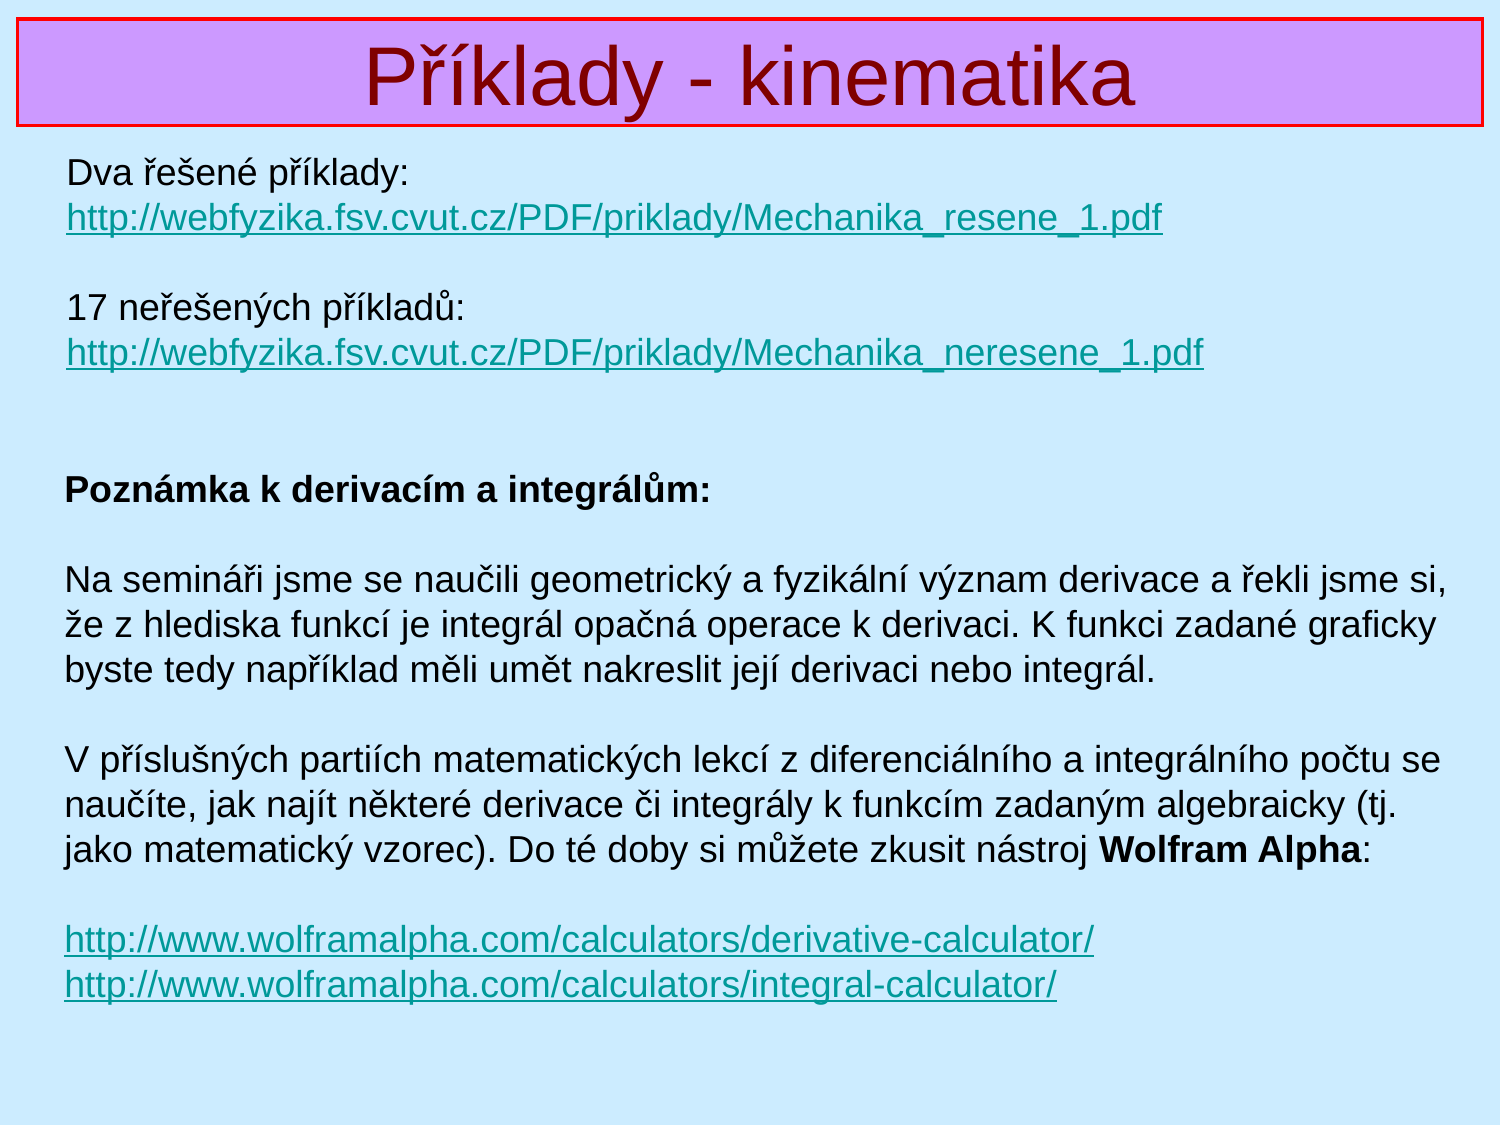

Příklady - kinematika
Dva řešené příklady:
http://webfyzika.fsv.cvut.cz/PDF/priklady/Mechanika_resene_1.pdf
17 neřešených příkladů:
http://webfyzika.fsv.cvut.cz/PDF/priklady/Mechanika_neresene_1.pdf
Poznámka k derivacím a integrálům:
Na semináři jsme se naučili geometrický a fyzikální význam derivace a řekli jsme si, že z hlediska funkcí je integrál opačná operace k derivaci. K funkci zadané graficky byste tedy například měli umět nakreslit její derivaci nebo integrál.
V příslušných partiích matematických lekcí z diferenciálního a integrálního počtu se naučíte, jak najít některé derivace či integrály k funkcím zadaným algebraicky (tj. jako matematický vzorec). Do té doby si můžete zkusit nástroj Wolfram Alpha:
http://www.wolframalpha.com/calculators/derivative-calculator/
http://www.wolframalpha.com/calculators/integral-calculator/